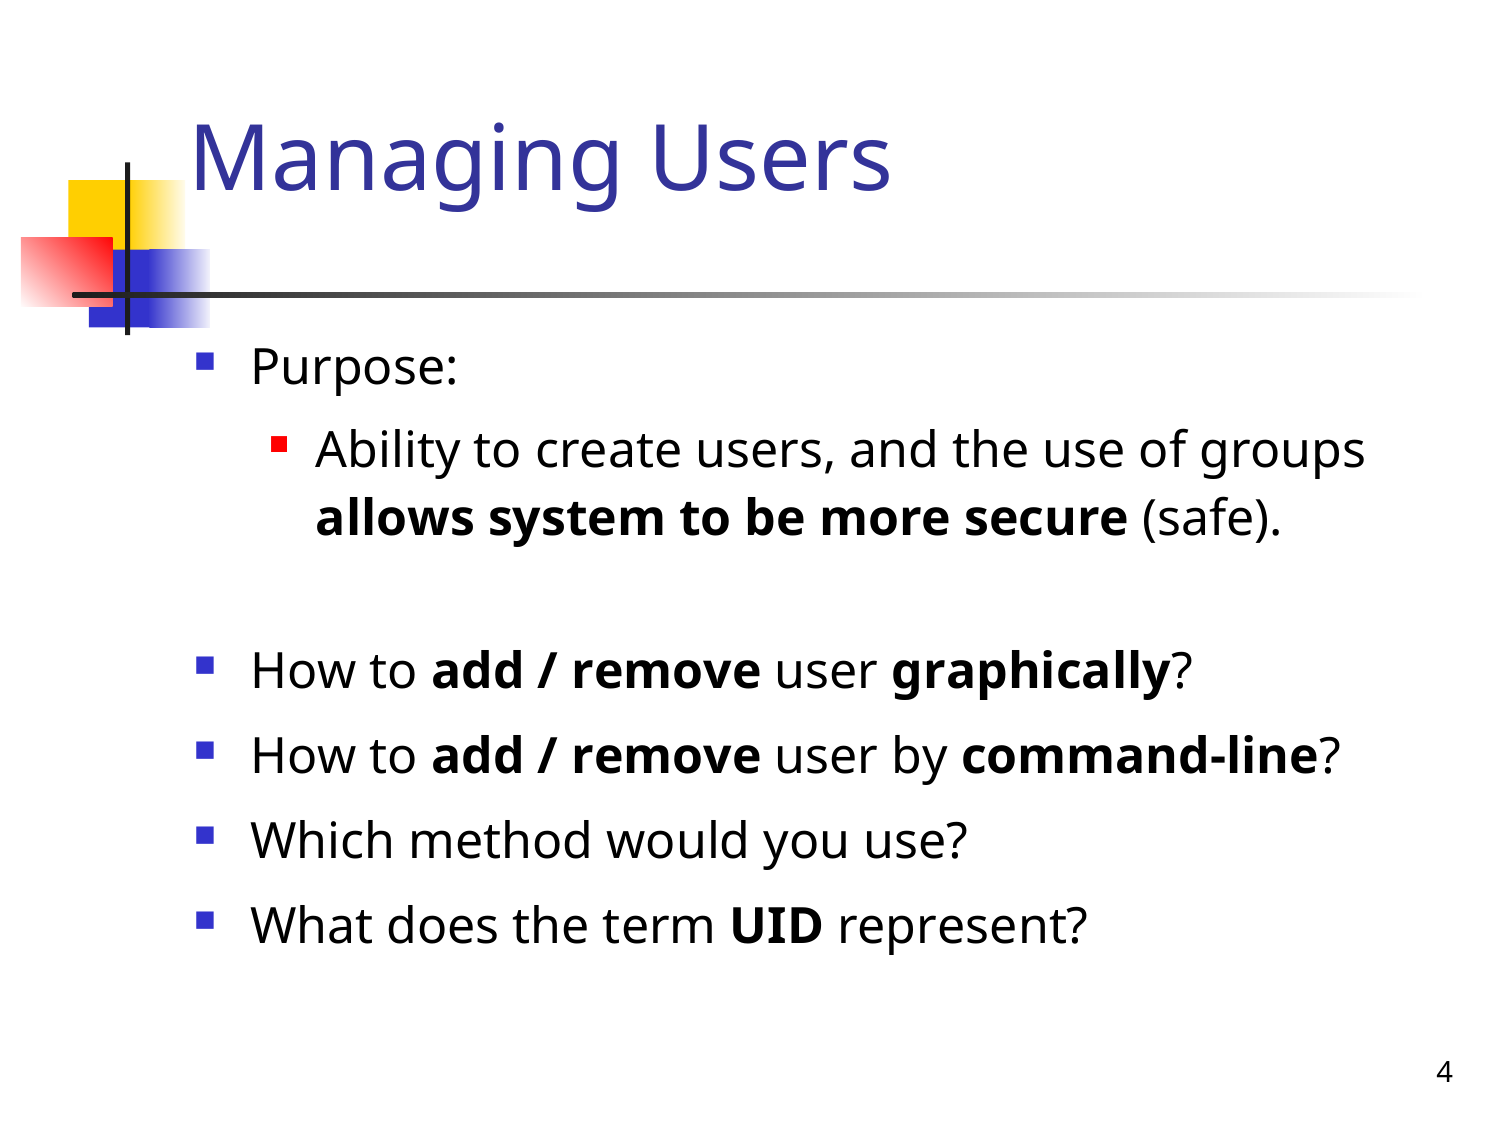

# Managing Users
Purpose:
Ability to create users, and the use of groups allows system to be more secure (safe).
How to add / remove user graphically?
How to add / remove user by command-line?
Which method would you use?
What does the term UID represent?
4